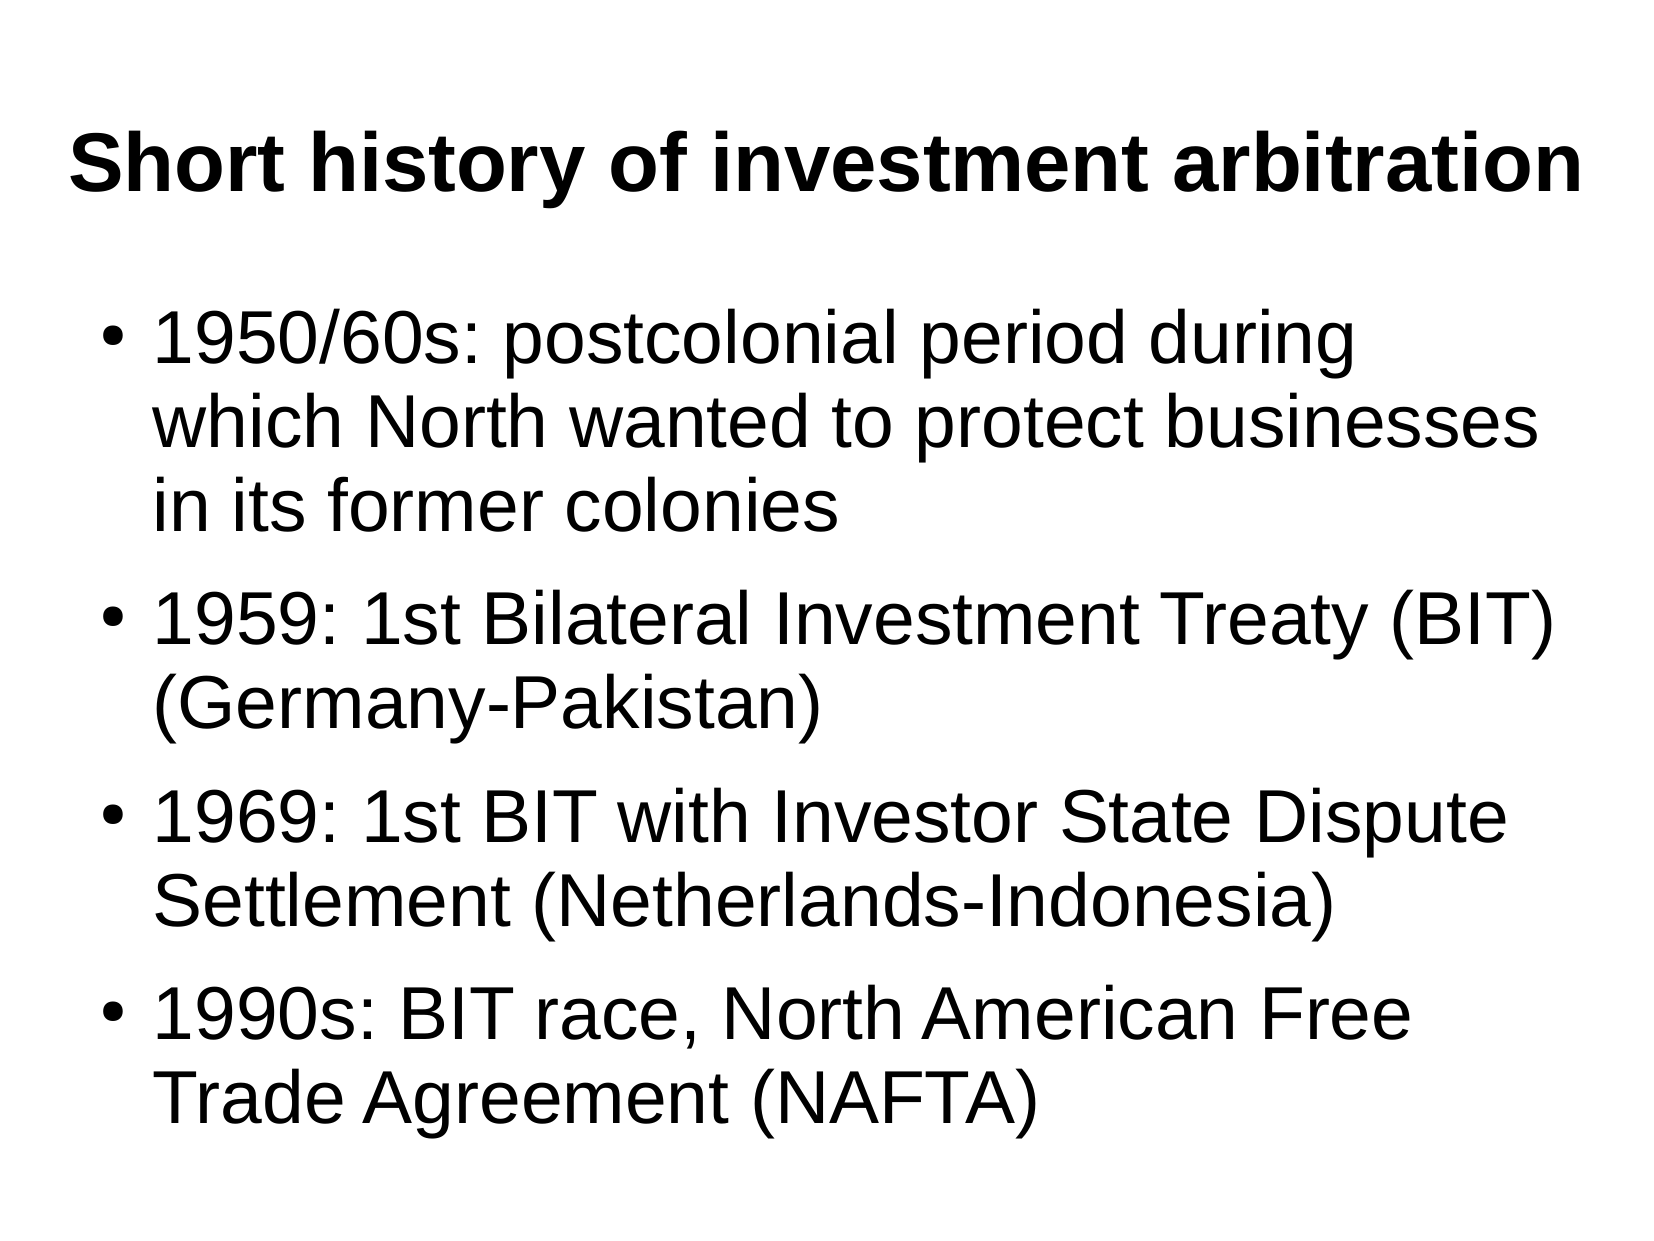

# Short history of investment arbitration
1950/60s: postcolonial period during which North wanted to protect businesses in its former colonies
1959: 1st Bilateral Investment Treaty (BIT) (Germany-Pakistan)
1969: 1st BIT with Investor State Dispute Settlement (Netherlands-Indonesia)
1990s: BIT race, North American Free Trade Agreement (NAFTA)